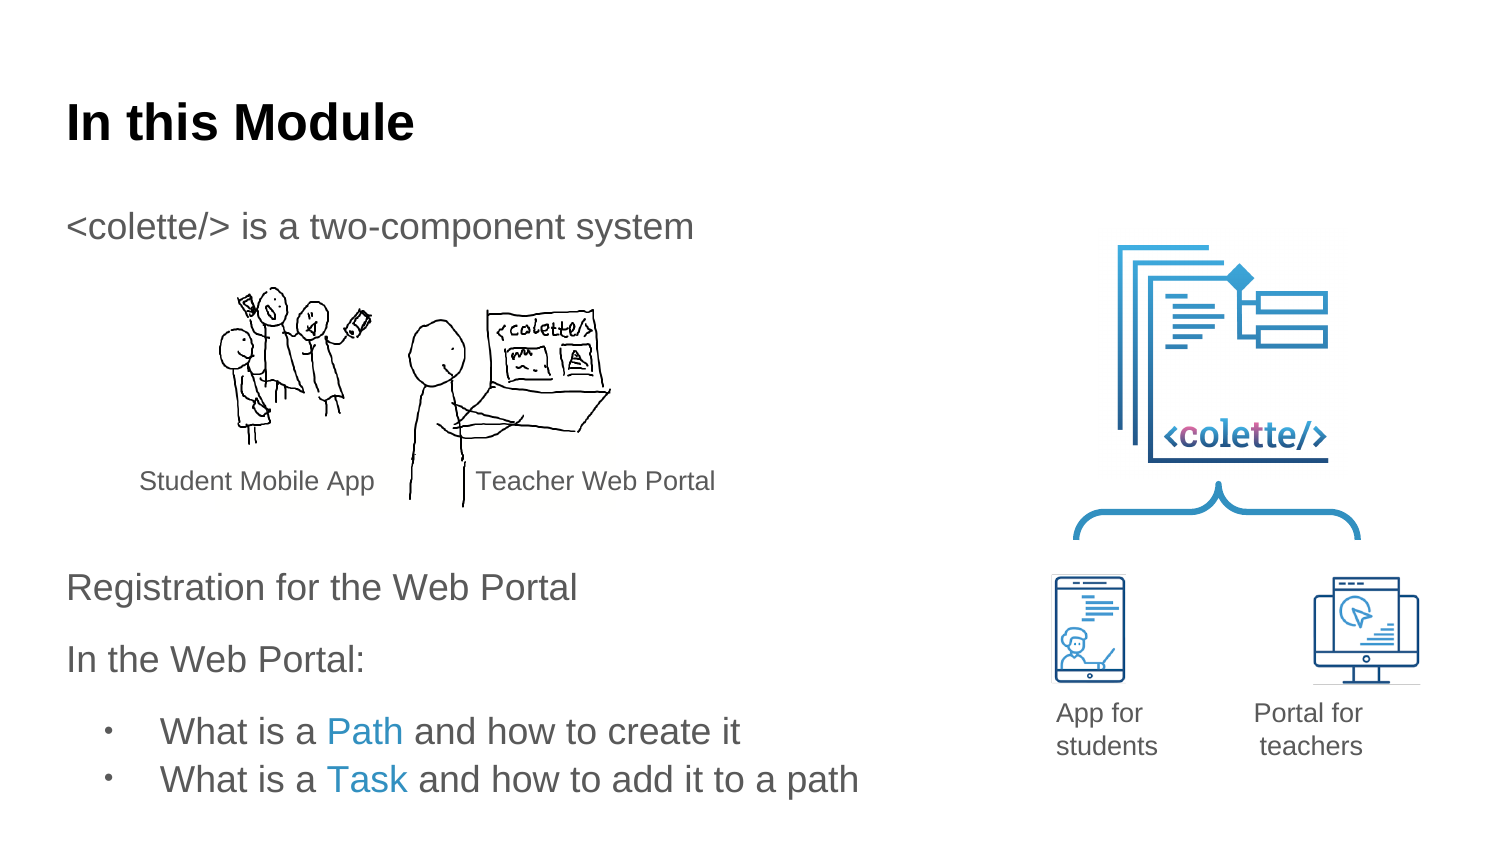

# In this Module
<colette/> is a two-component system
Registration for the Web Portal
In the Web Portal:
What is a Path and how to create it
What is a Task and how to add it to a path
App for students
Portal for teachers
Student Mobile App
Teacher Web Portal